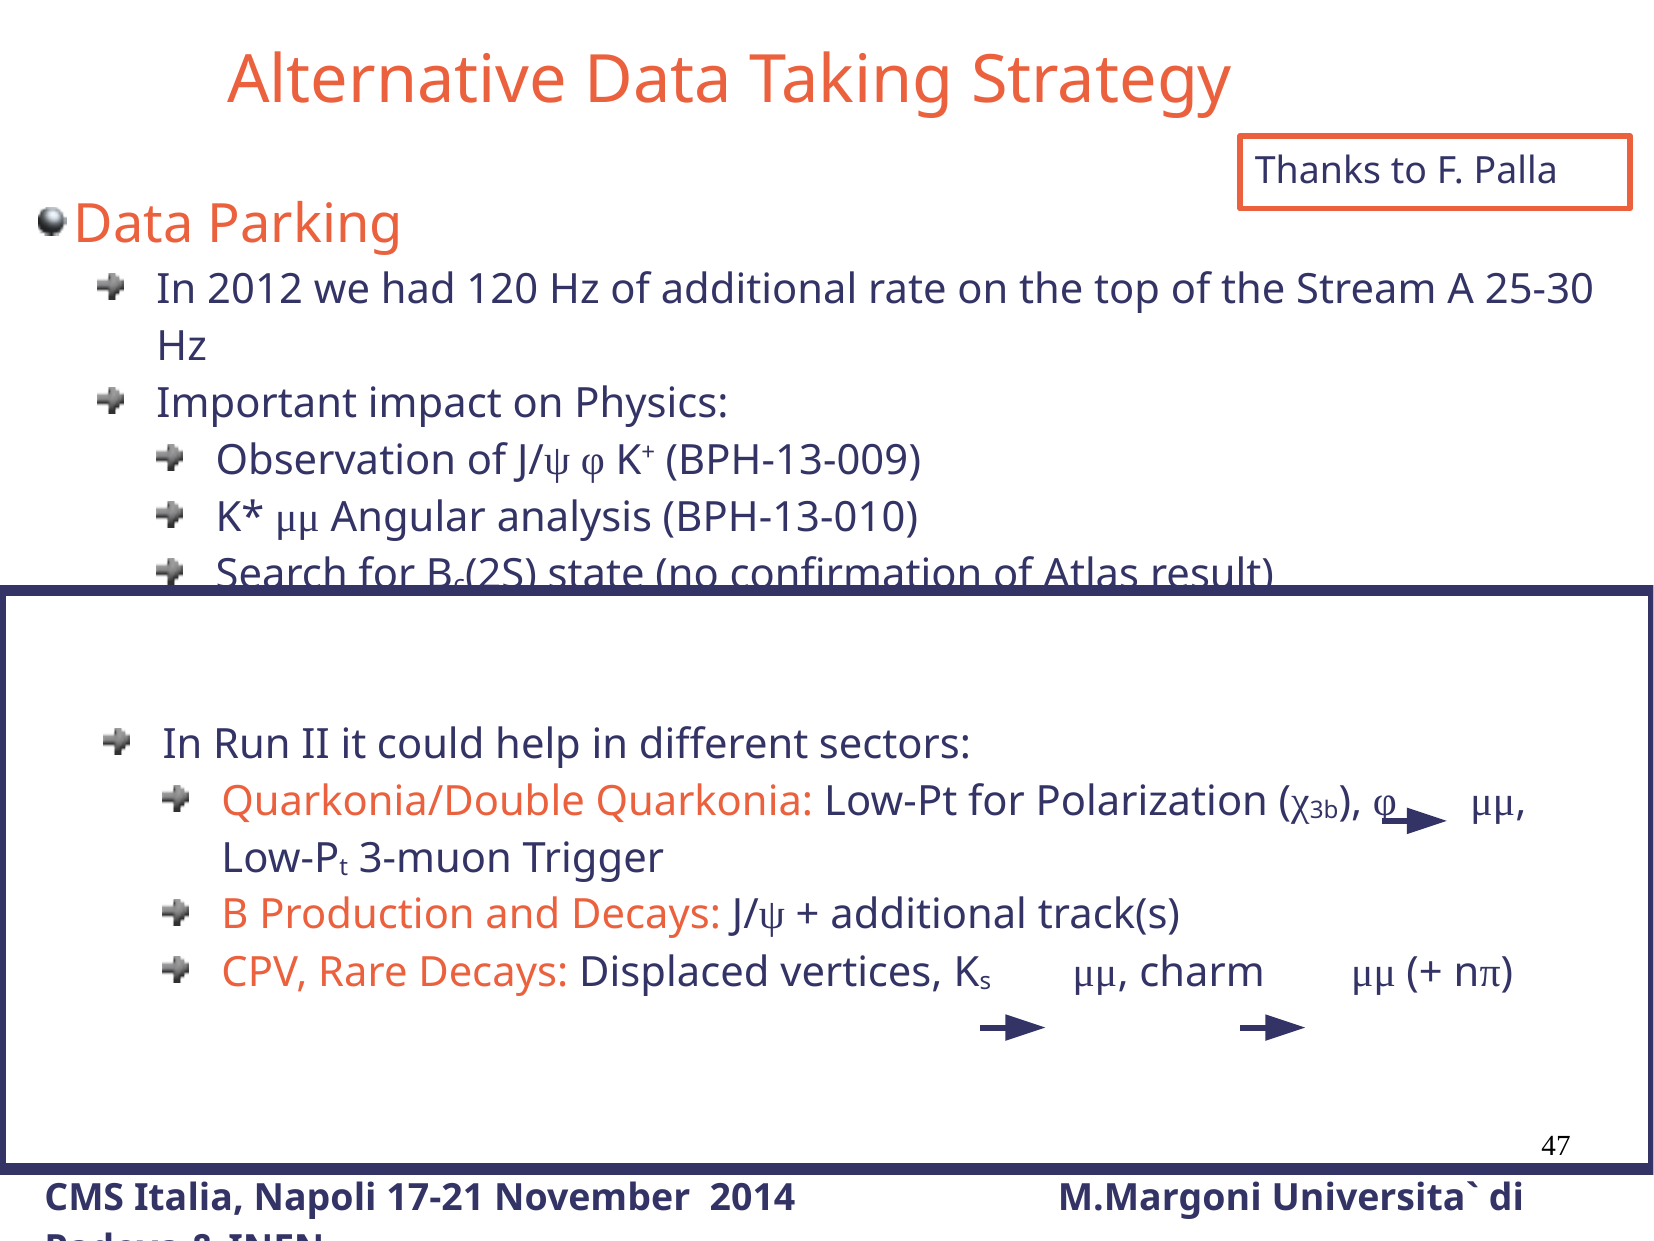

Alternative Data Taking Strategy
Thanks to F. Palla
Data Parking
In 2012 we had 120 Hz of additional rate on the top of the Stream A 25-30 Hz
Important impact on Physics:
Observation of J/ψ φ K+ (BPH-13-009)
K* μμ Angular analysis (BPH-13-010)
Search for Bc(2S) state (no confirmation of Atlas result)
In Run II it could help in different sectors:
Quarkonia/Double Quarkonia: Low-Pt for Polarization (χ3b), φ μμ, Low-Pt 3-muon Trigger
B Production and Decays: J/ψ + additional track(s)
CPV, Rare Decays: Displaced vertices, Ks μμ, charm μμ (+ nπ)
47
CMS Italia, Napoli 17-21 November 2014 M.Margoni Universita` di Padova & INFN